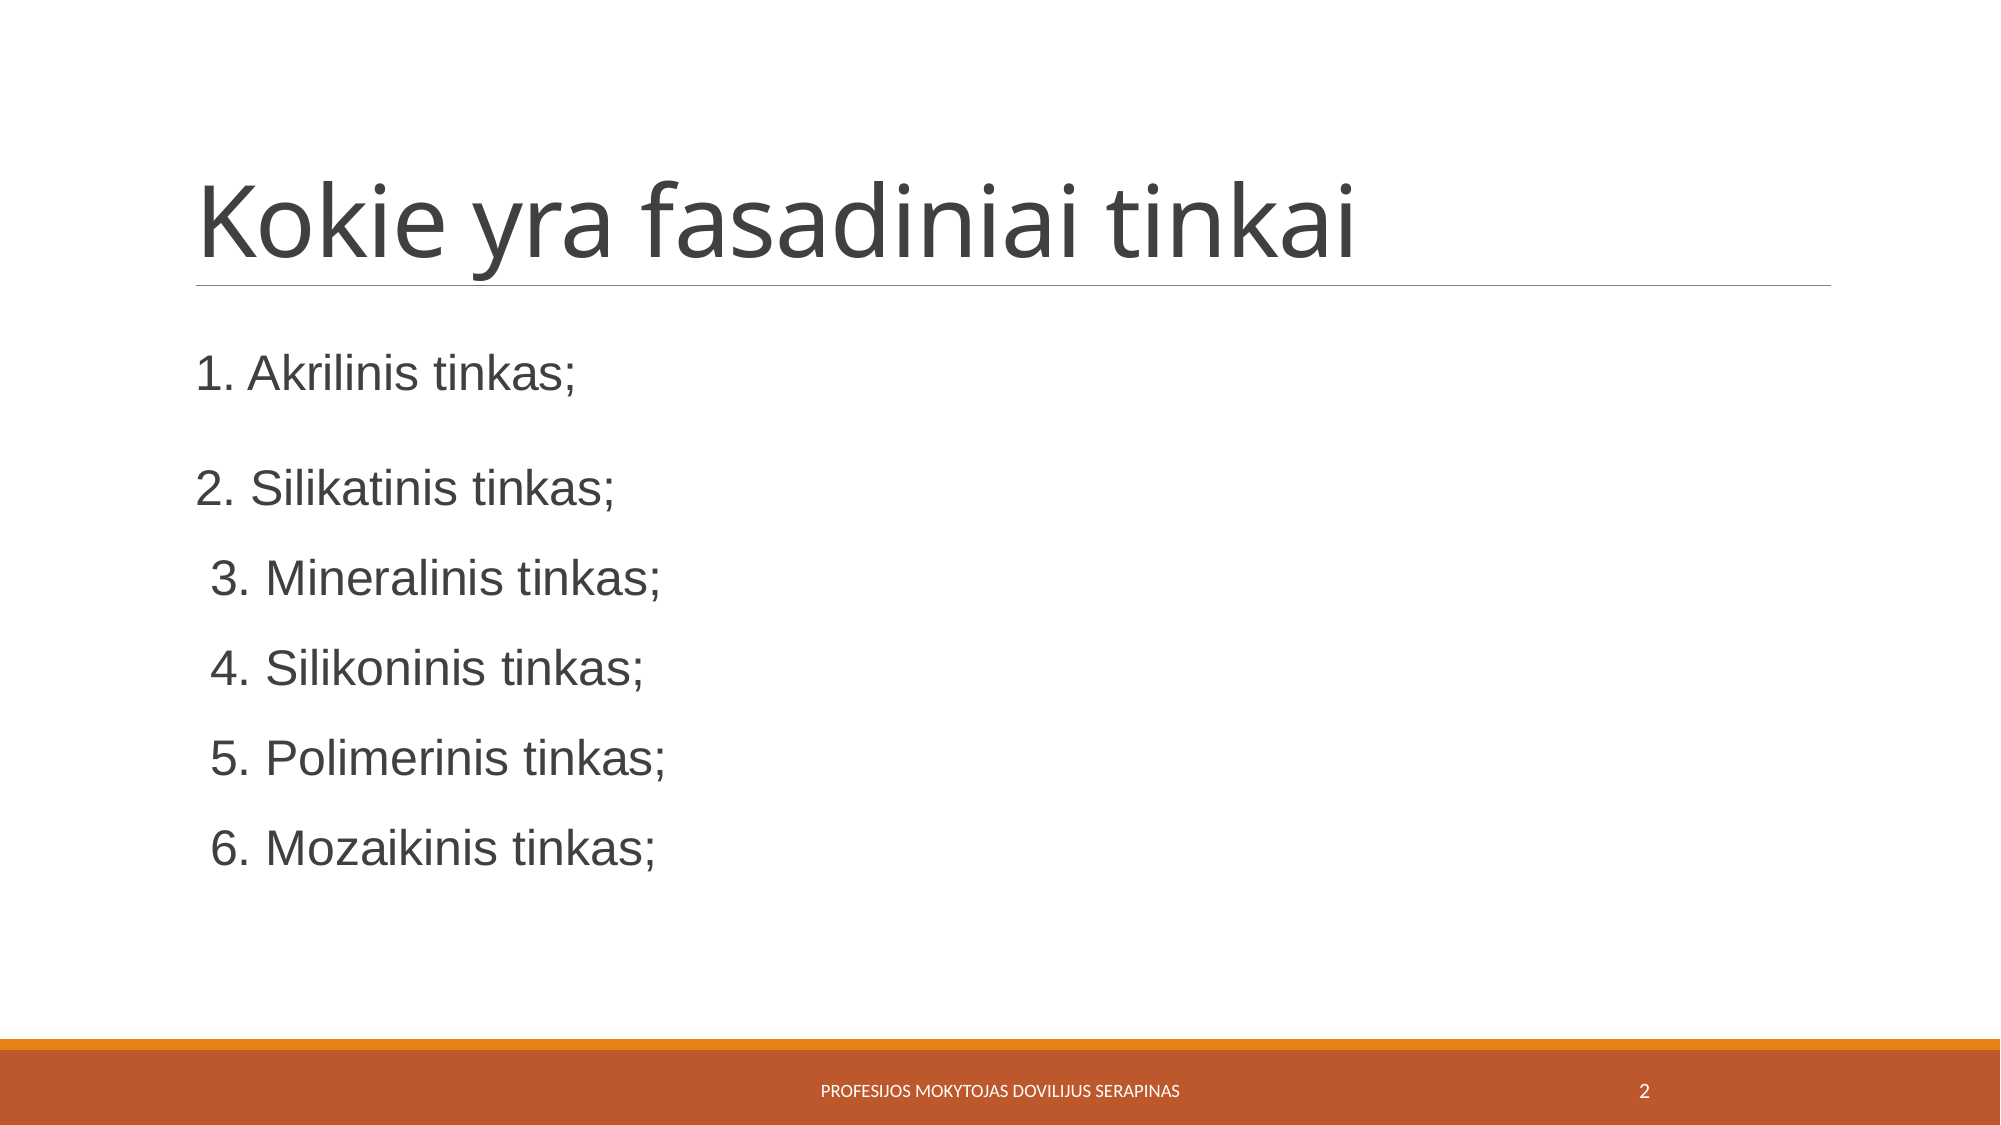

# Kokie yra fasadiniai tinkai
1. Akrilinis tinkas;
2. Silikatinis tinkas;
3. Mineralinis tinkas;
4. Silikoninis tinkas;
5. Polimerinis tinkas;
6. Mozaikinis tinkas;
Profesijos Mokytojas Dovilijus Serapinas
2